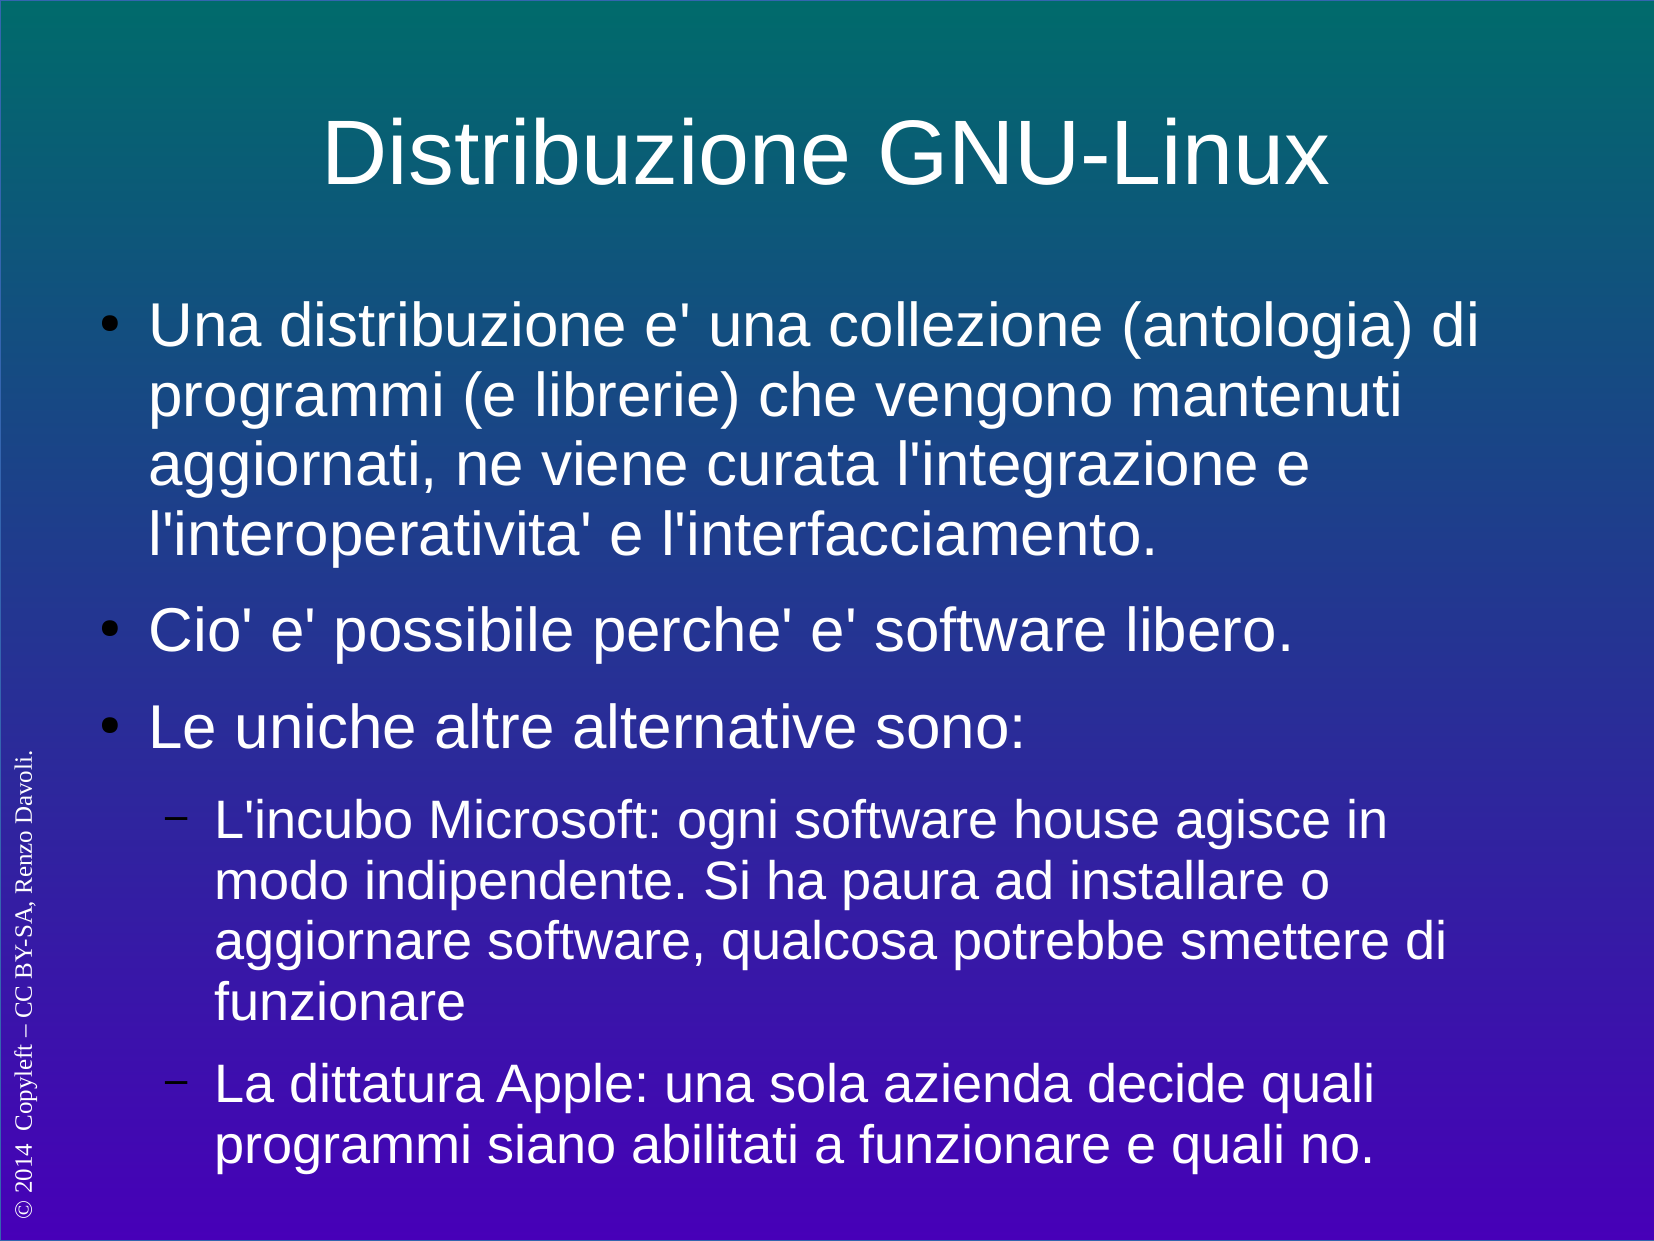

# Distribuzione GNU-Linux
Una distribuzione e' una collezione (antologia) di programmi (e librerie) che vengono mantenuti aggiornati, ne viene curata l'integrazione e l'interoperativita' e l'interfacciamento.
Cio' e' possibile perche' e' software libero.
Le uniche altre alternative sono:
L'incubo Microsoft: ogni software house agisce in modo indipendente. Si ha paura ad installare o aggiornare software, qualcosa potrebbe smettere di funzionare
La dittatura Apple: una sola azienda decide quali programmi siano abilitati a funzionare e quali no.